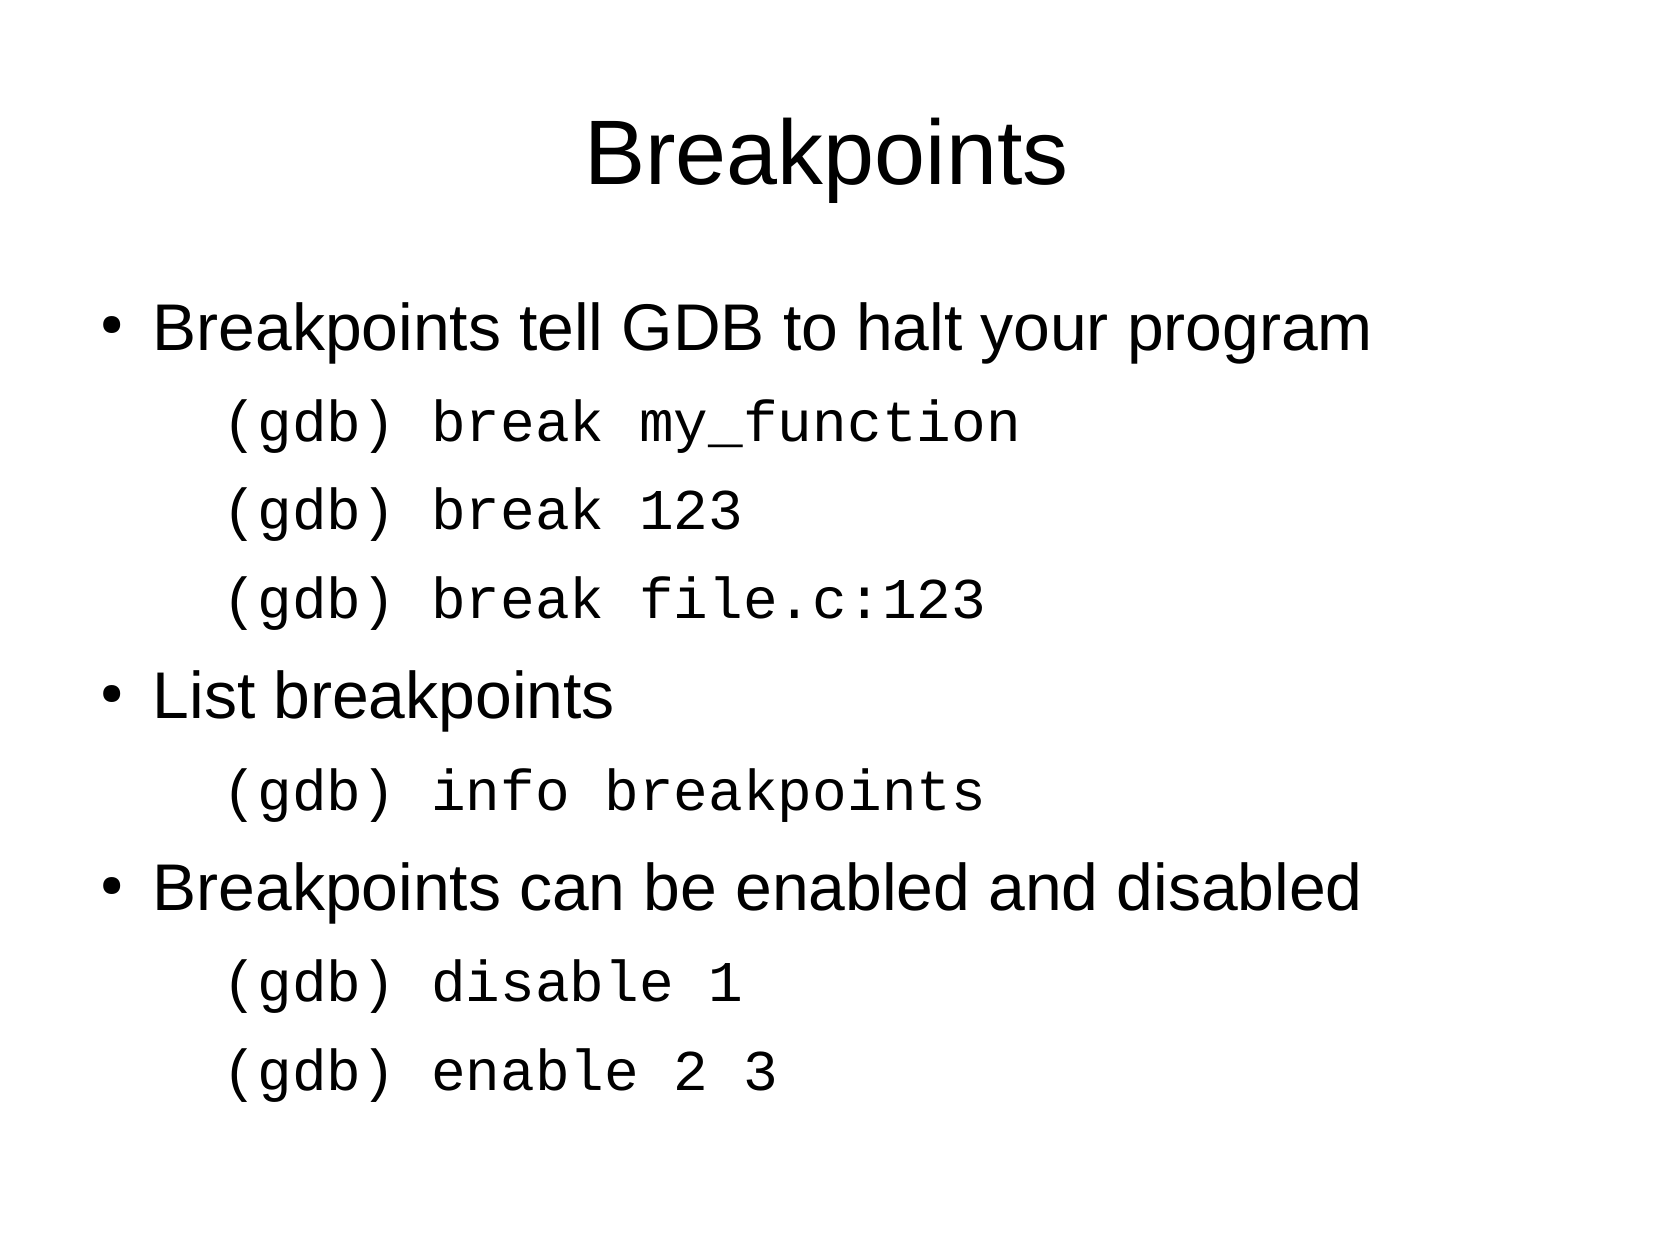

# Breakpoints
Breakpoints tell GDB to halt your program
(gdb) break my_function
(gdb) break 123
(gdb) break file.c:123
List breakpoints
(gdb) info breakpoints
Breakpoints can be enabled and disabled
(gdb) disable 1
(gdb) enable 2 3